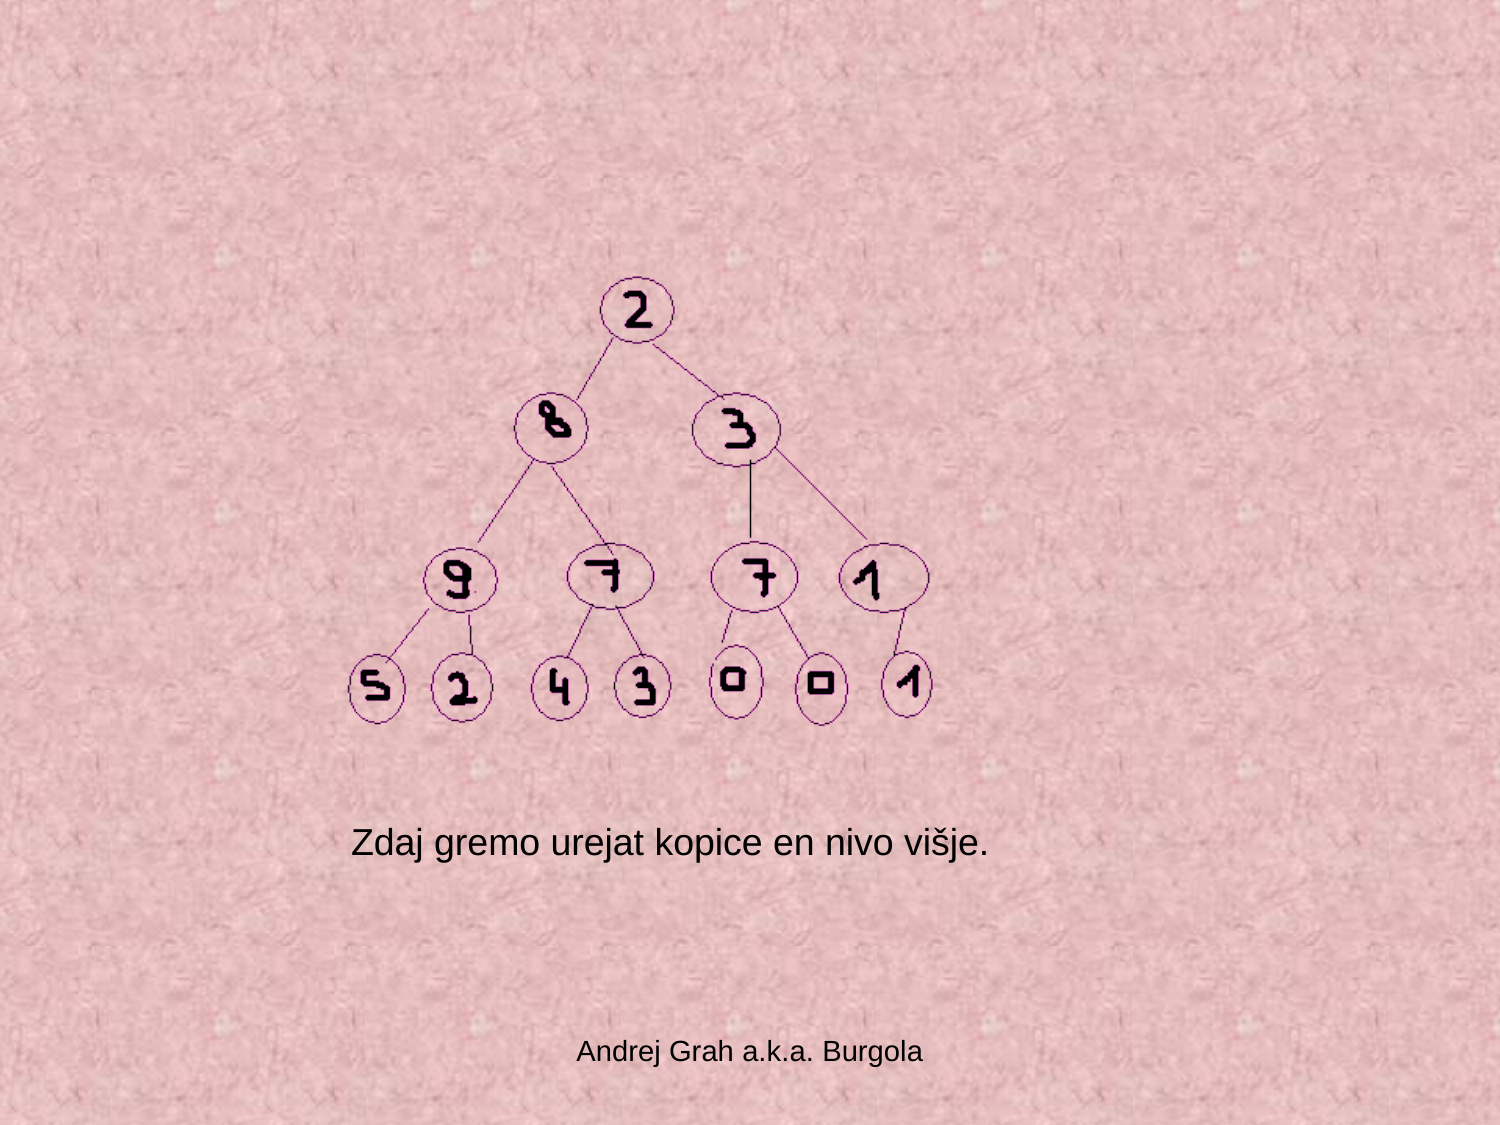

Zdaj gremo urejat kopice en nivo višje.
Andrej Grah a.k.a. Burgola